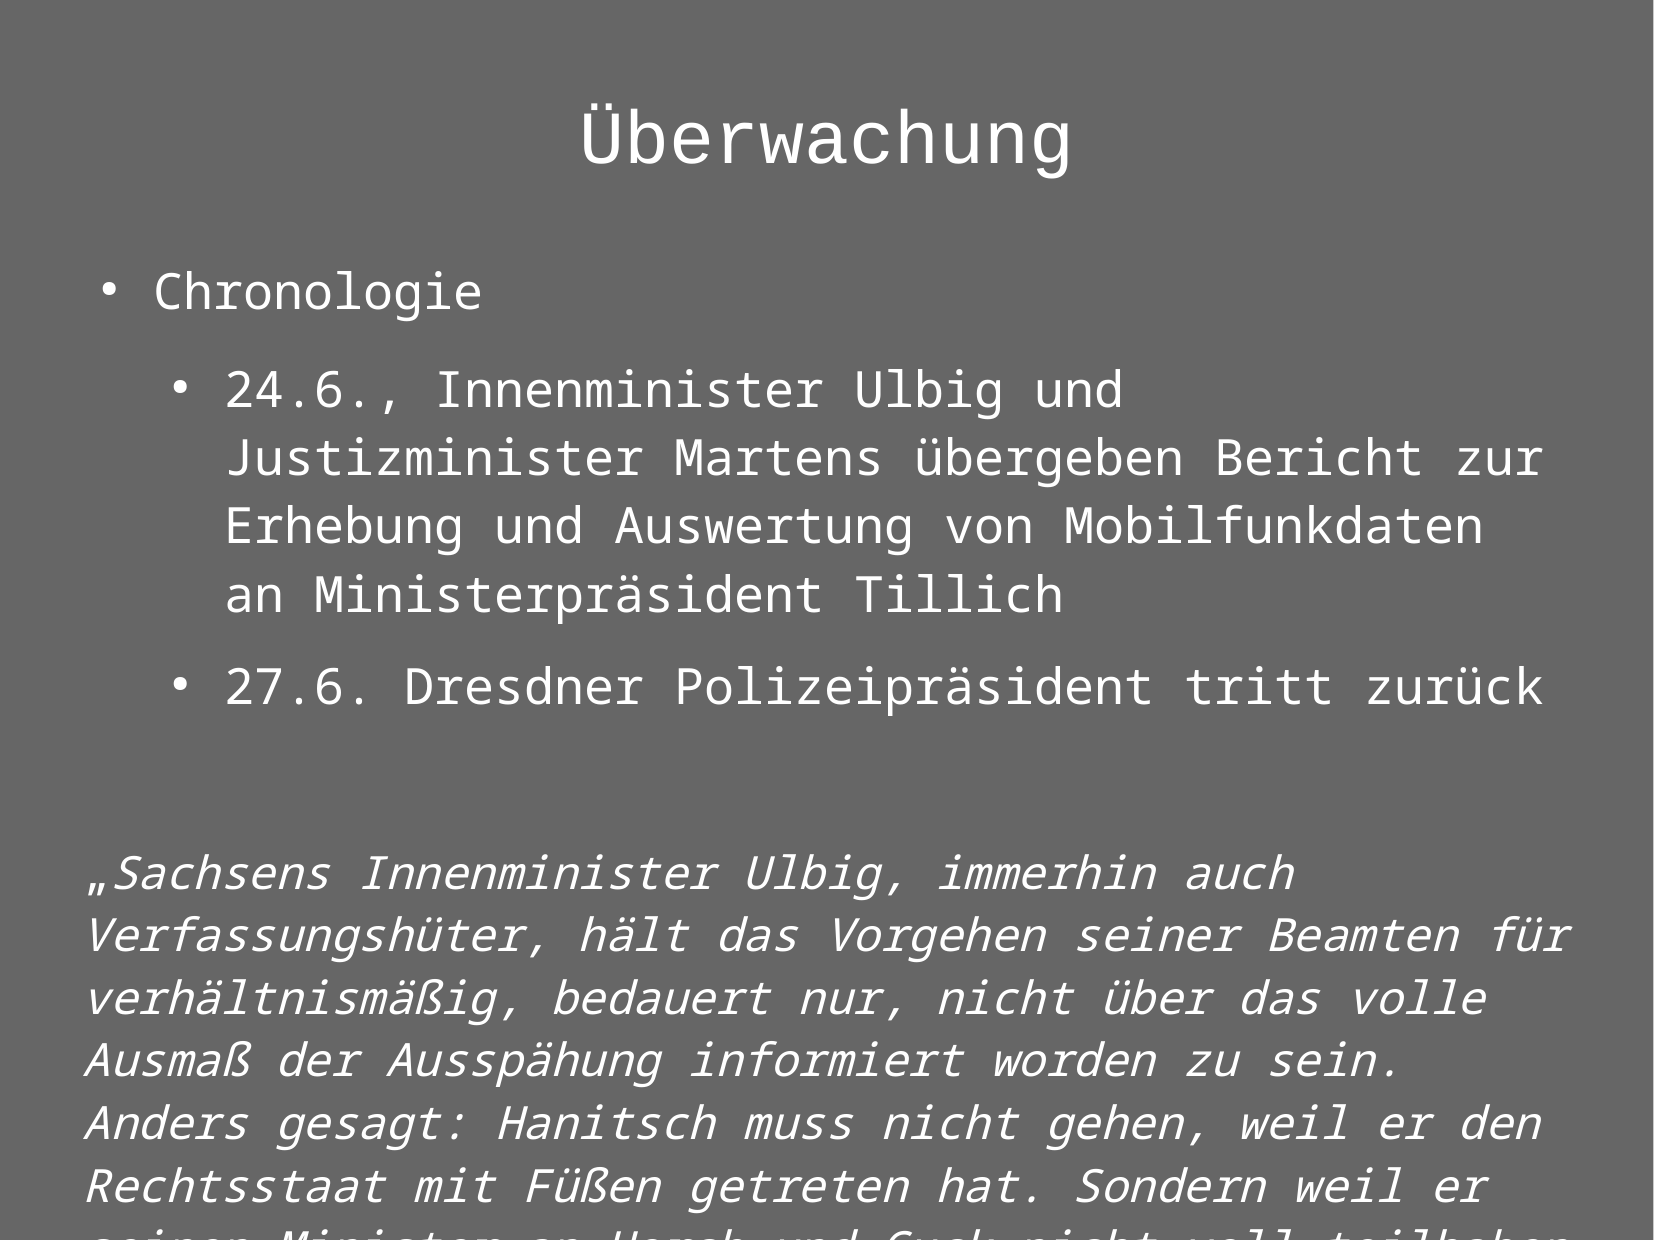

# Überwachung
Chronologie
24.6., Innenminister Ulbig und Justizminister Martens übergeben Bericht zur Erhebung und Auswertung von Mobilfunkdaten an Ministerpräsident Tillich
27.6. Dresdner Polizeipräsident tritt zurück
„Sachsens Innenminister Ulbig, immerhin auch Verfassungshüter, hält das Vorgehen seiner Beamten für verhältnismäßig, bedauert nur, nicht über das volle Ausmaß der Ausspähung informiert worden zu sein. Anders gesagt: Hanitsch muss nicht gehen, weil er den Rechtsstaat mit Füßen getreten hat. Sondern weil er seinen Minister an Horch und Guck nicht voll teilhaben ließ.“ (FR, 28.6.)